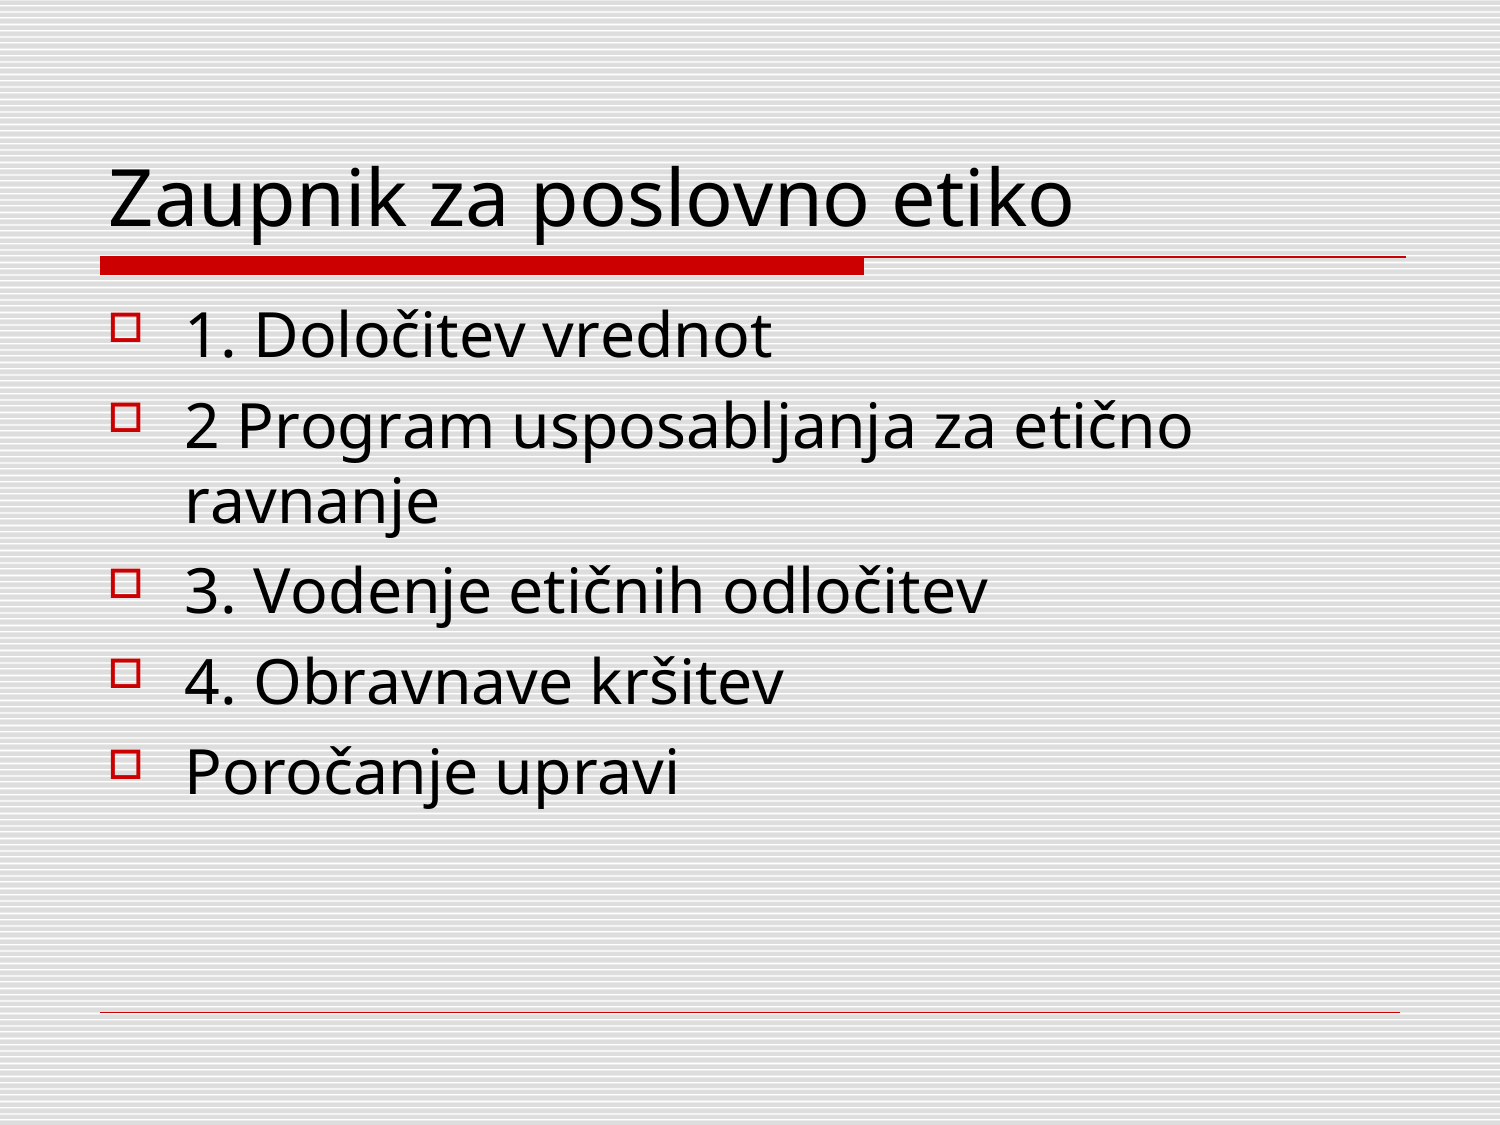

# Zaupnik za poslovno etiko
1. Določitev vrednot
2 Program usposabljanja za etično ravnanje
3. Vodenje etičnih odločitev
4. Obravnave kršitev
Poročanje upravi